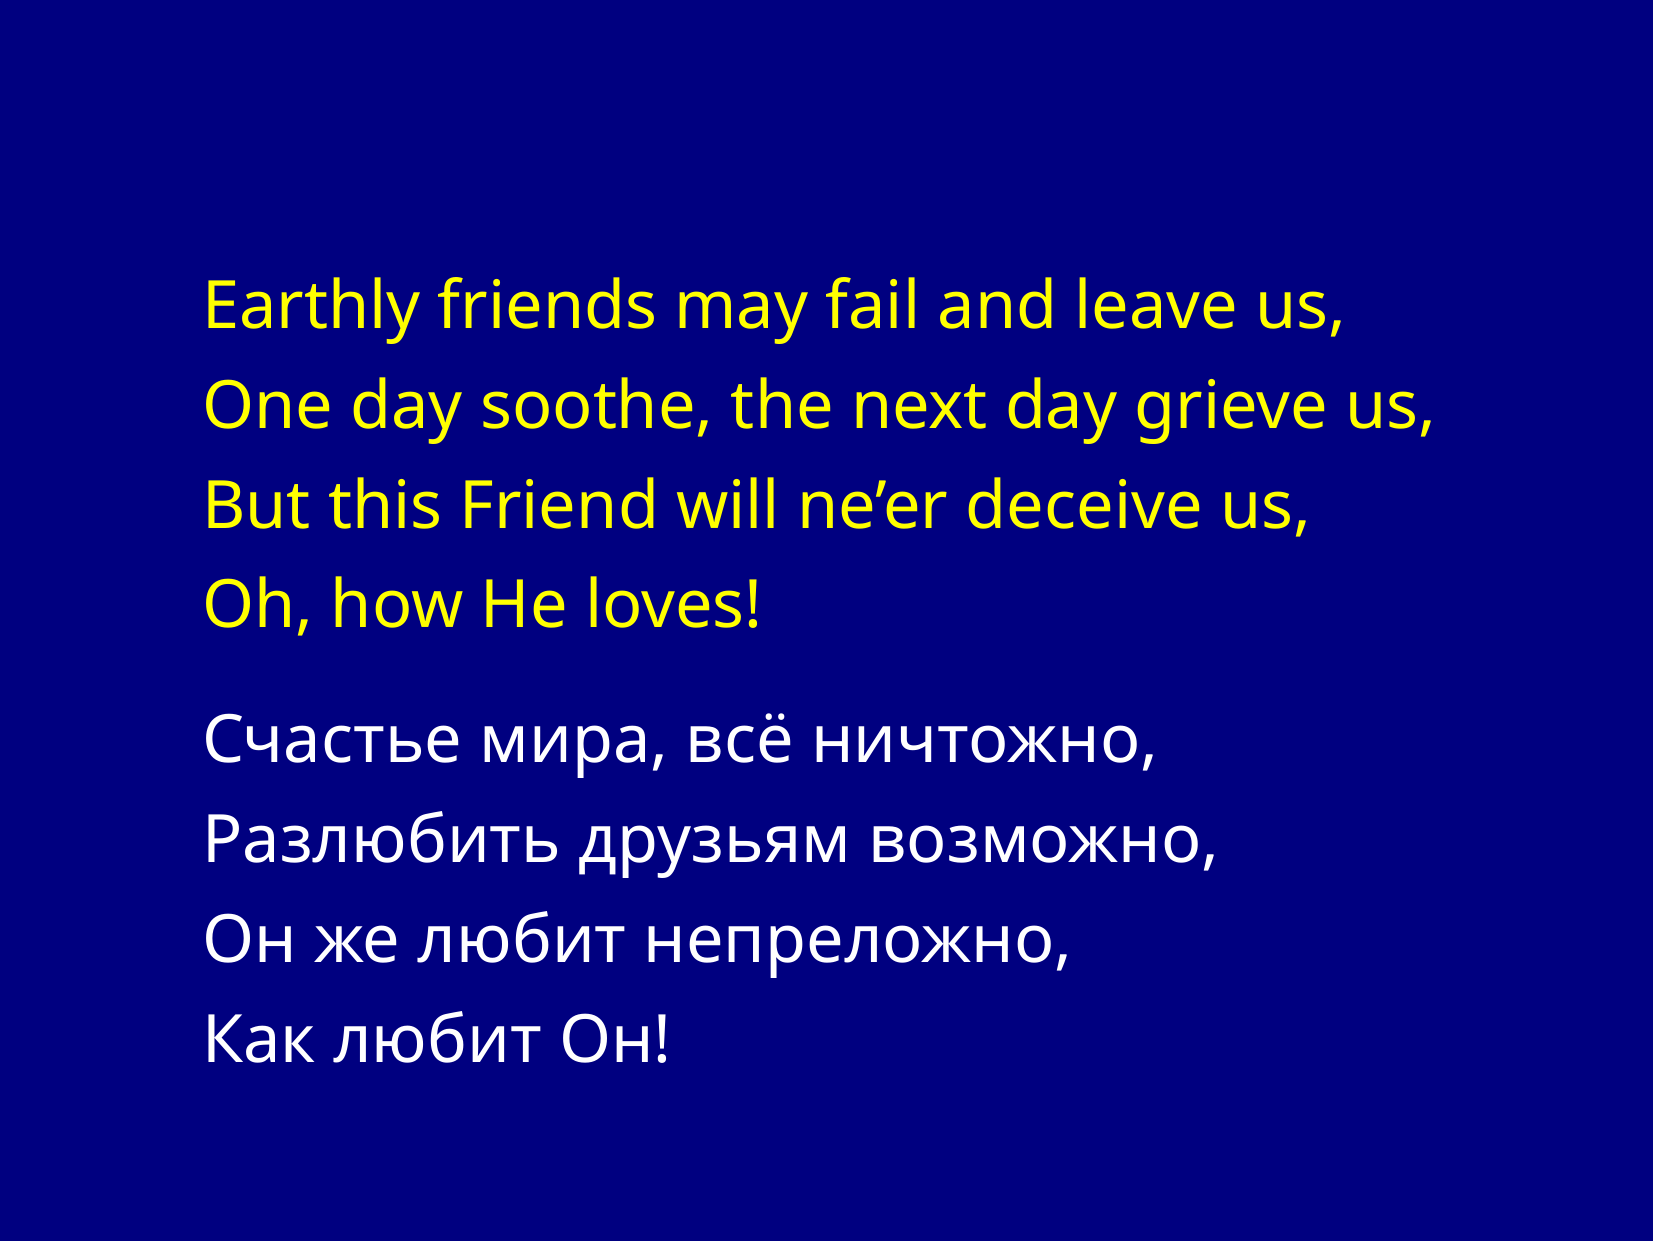

Earthly friends may fail and leave us,
	One day soothe, the next day grieve us,
	But this Friend will ne’er deceive us,
	Oh, how He loves!
	Счастье мира, всё ничтожно,
	Разлюбить друзьям возможно,
	Он же любит непреложно,
	Как любит Он!